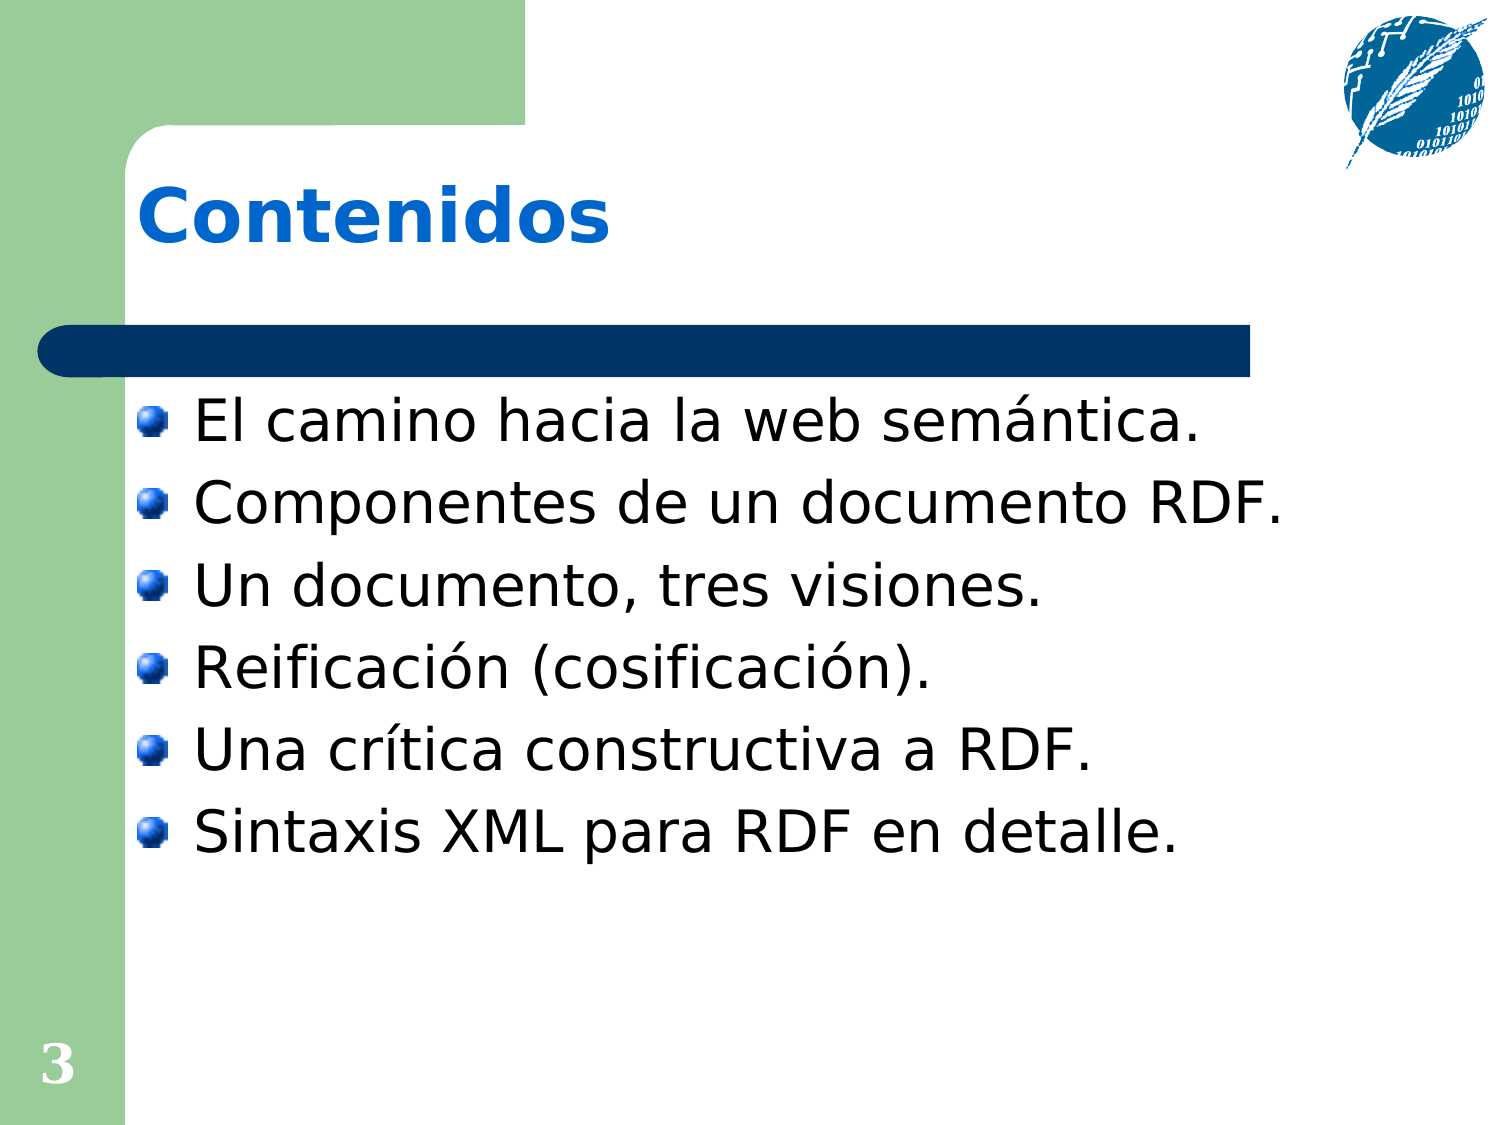

# Contenidos
El camino hacia la web semántica.
Componentes de un documento RDF.
Un documento, tres visiones.
Reificación (cosificación).
Una crítica constructiva a RDF.
Sintaxis XML para RDF en detalle.
3